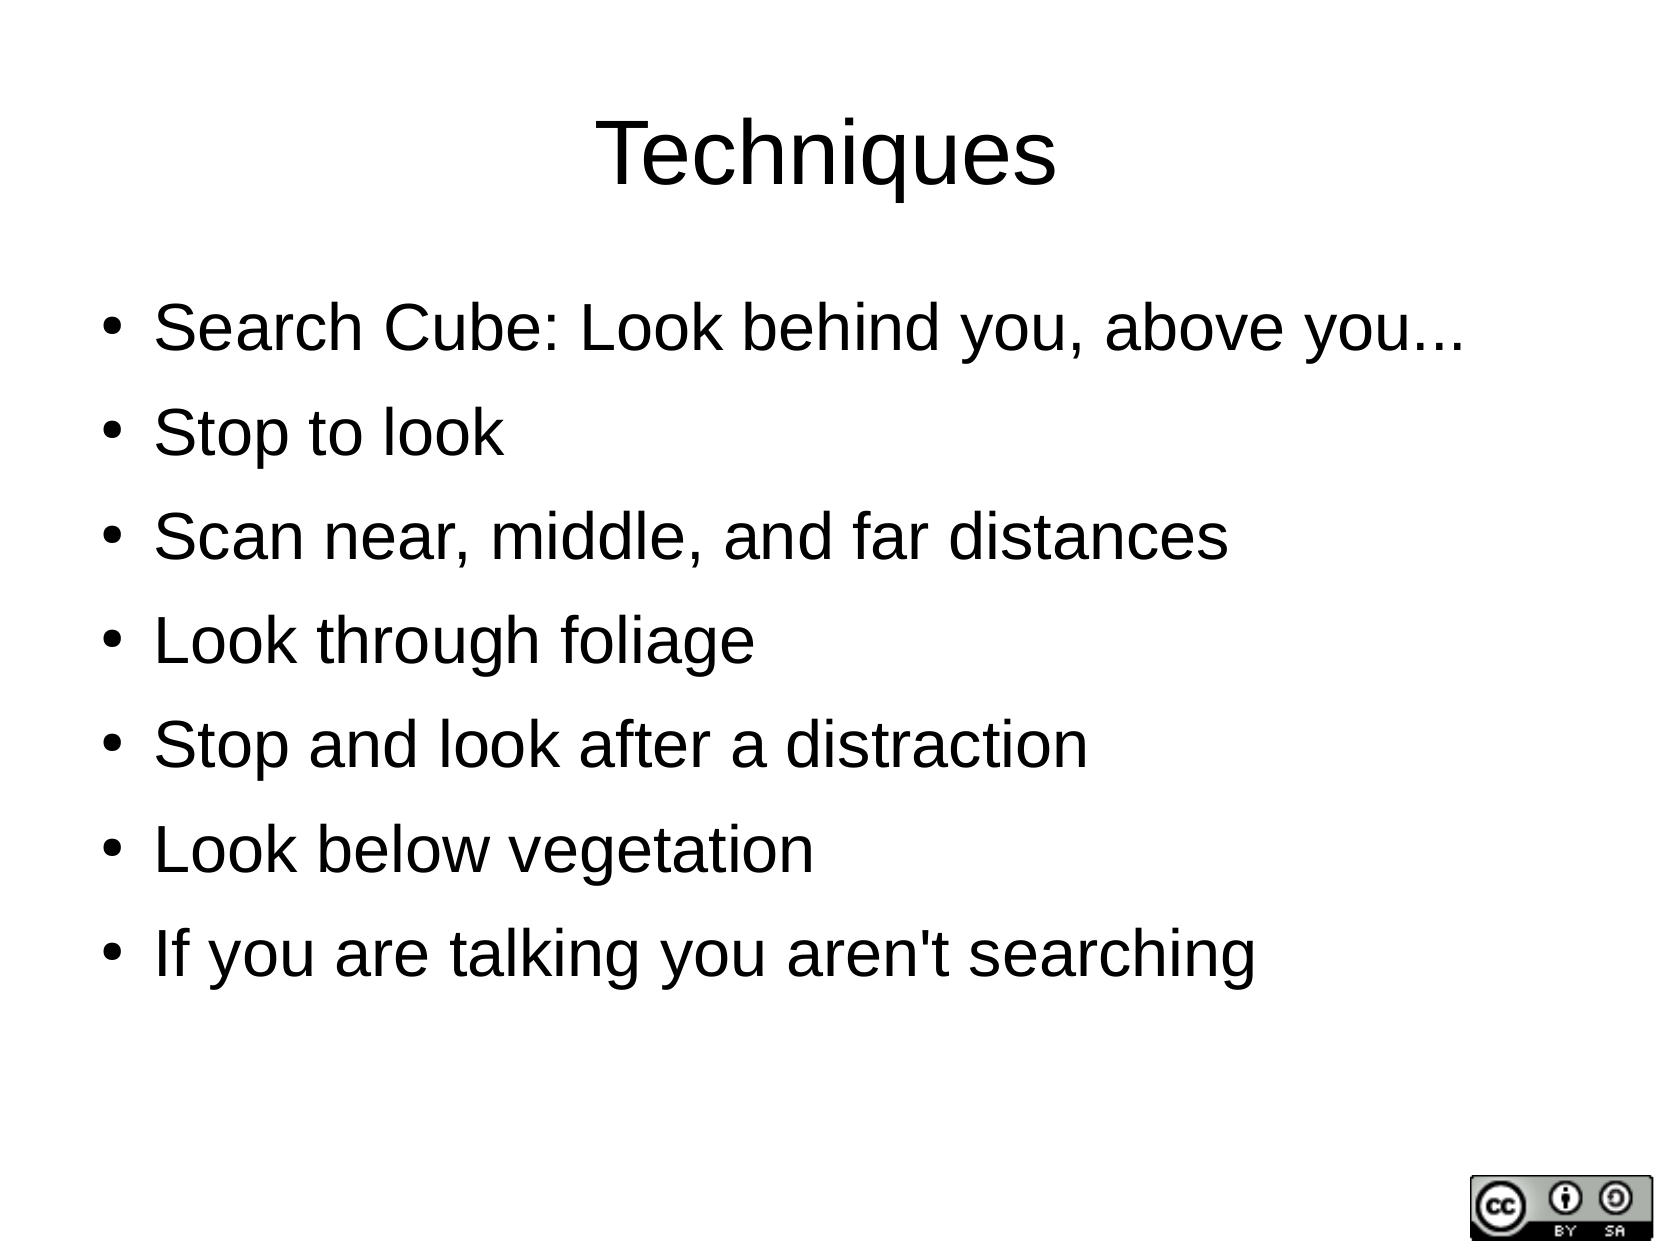

# Techniques
Search Cube: Look behind you, above you...
Stop to look
Scan near, middle, and far distances
Look through foliage
Stop and look after a distraction
Look below vegetation
If you are talking you aren't searching